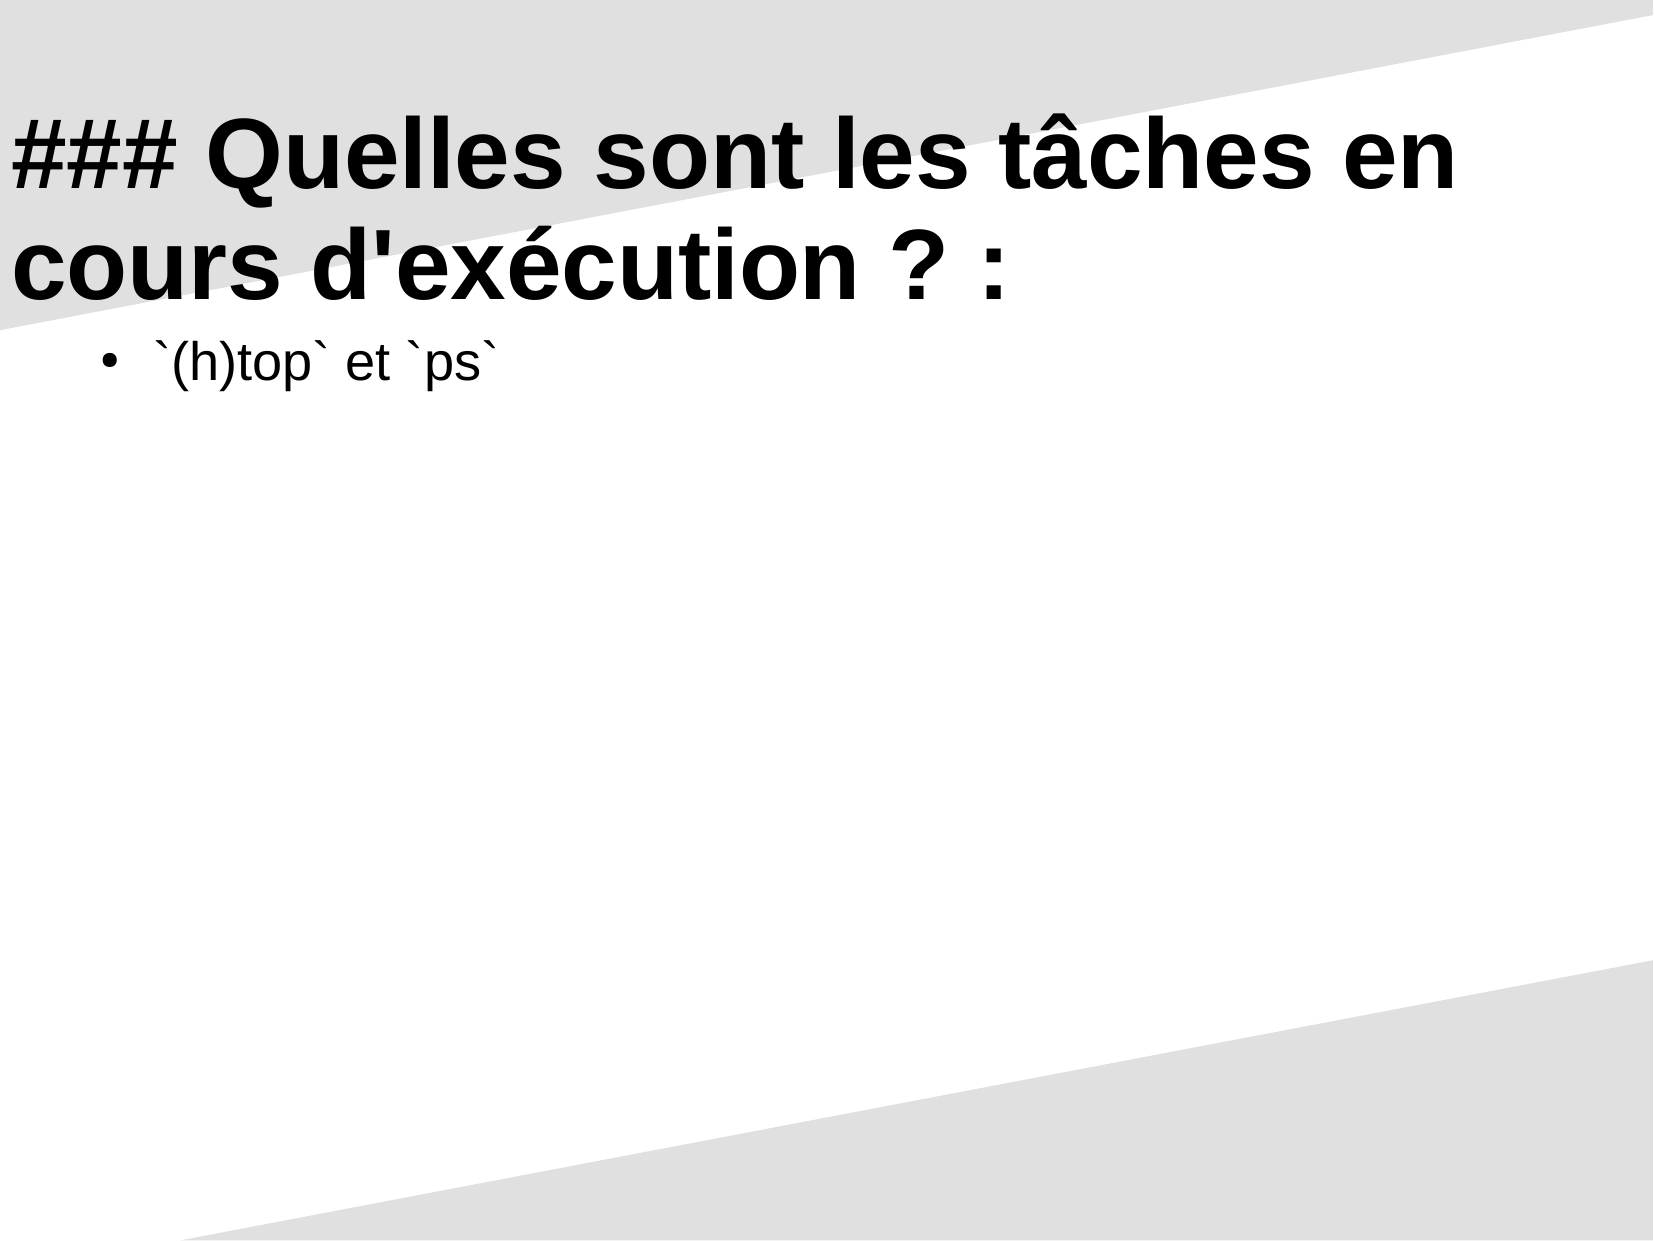

# ### Quelles sont les tâches en cours d'exécution ? :
`(h)top` et `ps`